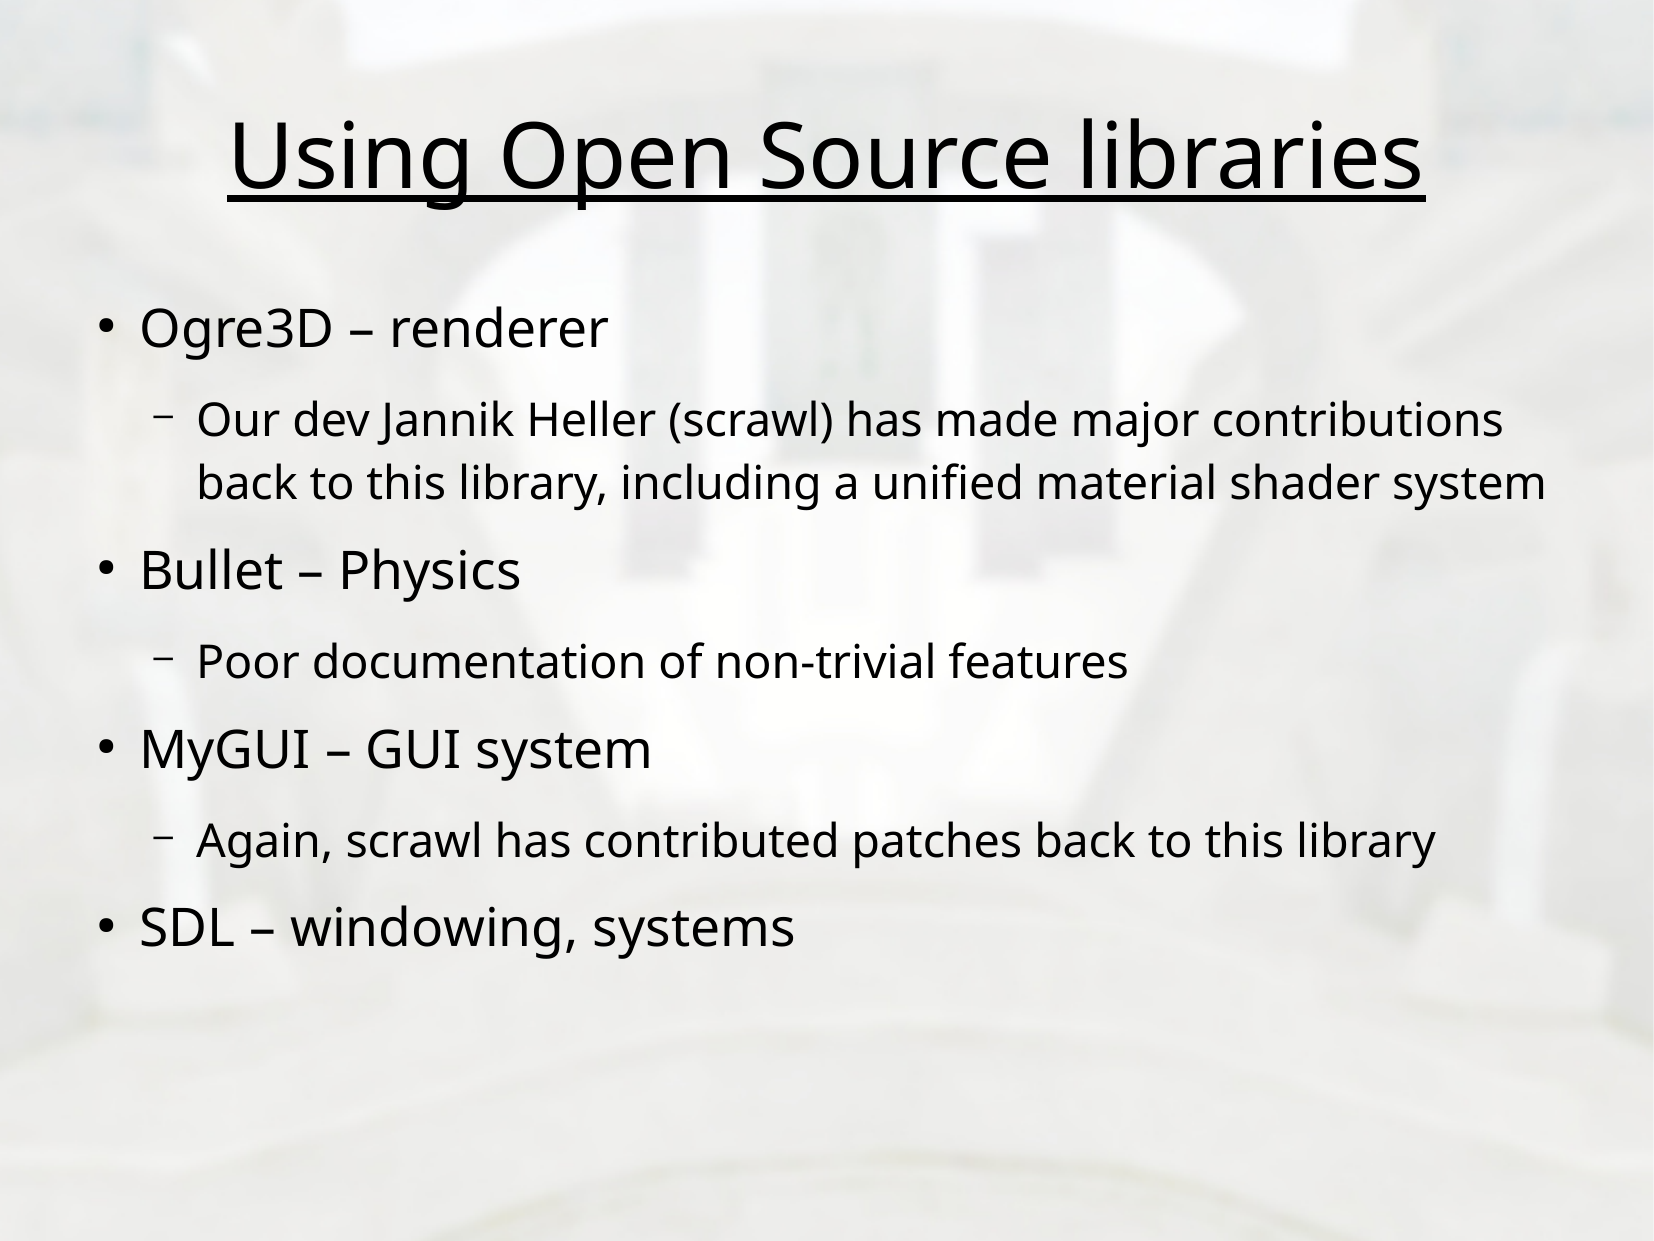

# Using Open Source libraries
Ogre3D – renderer
Our dev Jannik Heller (scrawl) has made major contributions back to this library, including a unified material shader system
Bullet – Physics
Poor documentation of non-trivial features
MyGUI – GUI system
Again, scrawl has contributed patches back to this library
SDL – windowing, systems